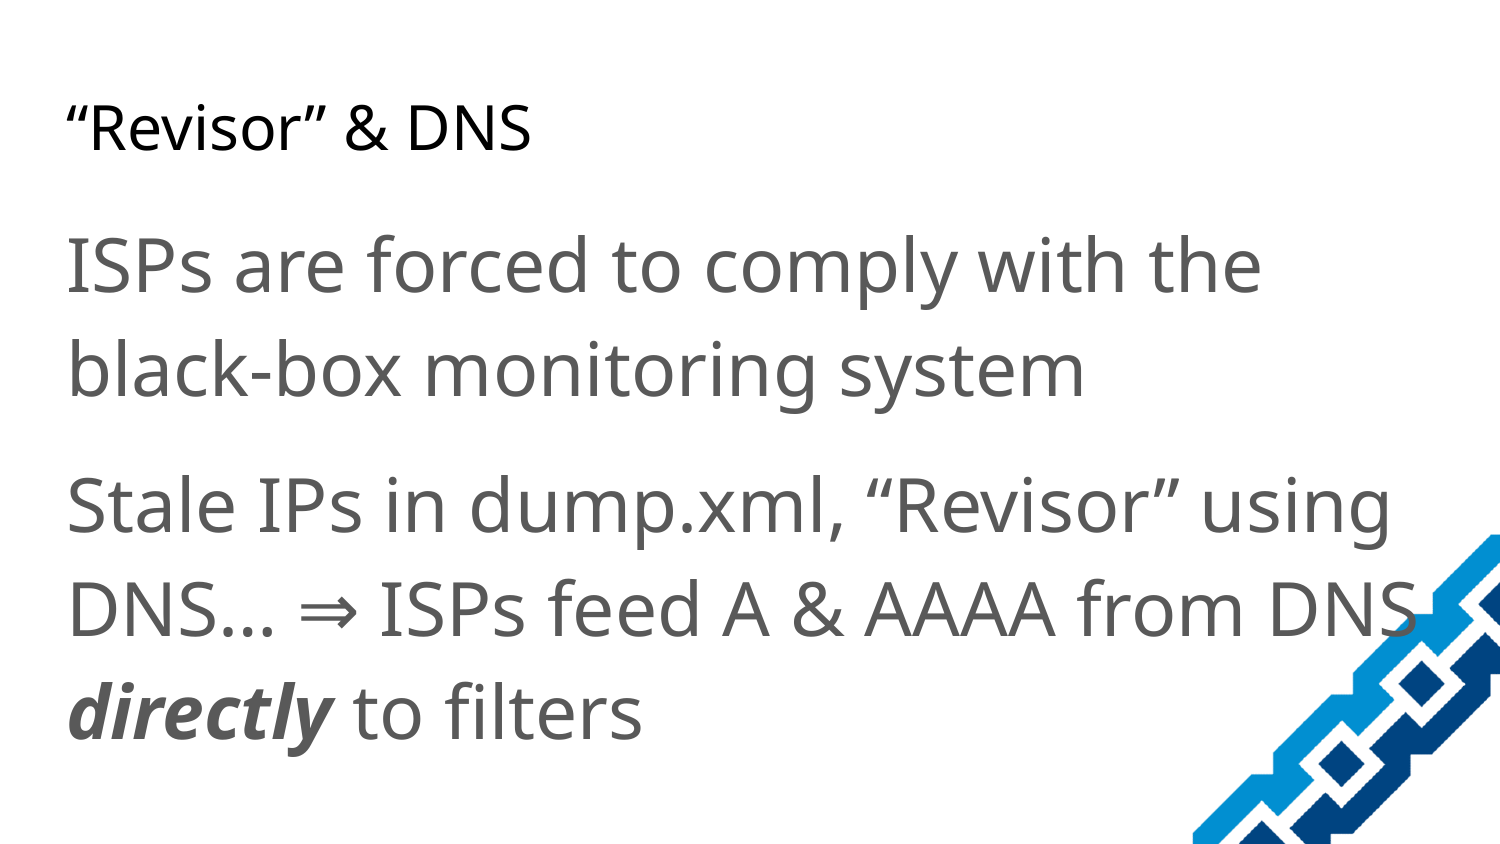

# “Revisor” & DNS
ISPs are forced to comply with the black-box monitoring system
Stale IPs in dump.xml, “Revisor” using DNS… ⇒ ISPs feed A & AAAA from DNS directly to filters